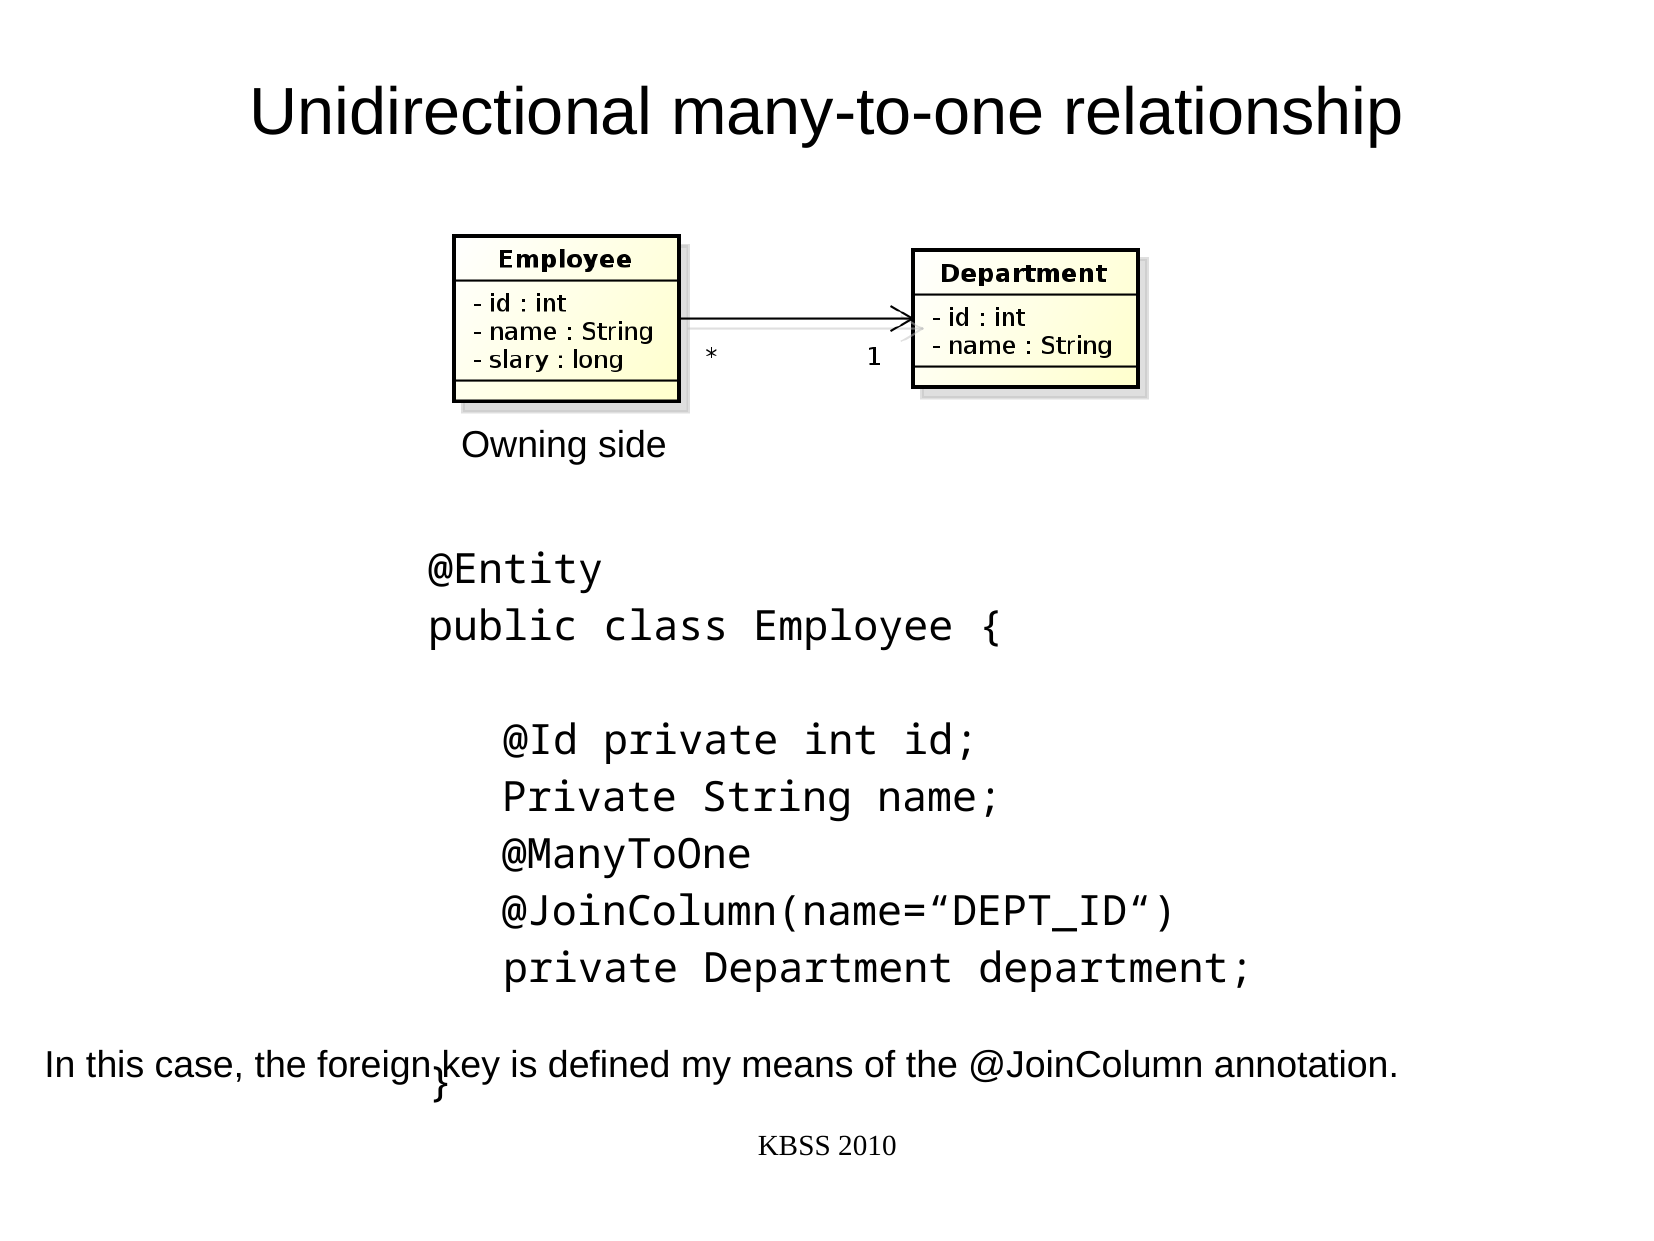

# Unidirectional many-to-one relationship
Owning side
@Entity
public class Employee {
 @Id private int id;
	Private String name;
	@ManyToOne
	@JoinColumn(name=“DEPT_ID“)
 private Department department;
}
In this case, the foreign key is defined my means of the @JoinColumn annotation.
KBSS 2010